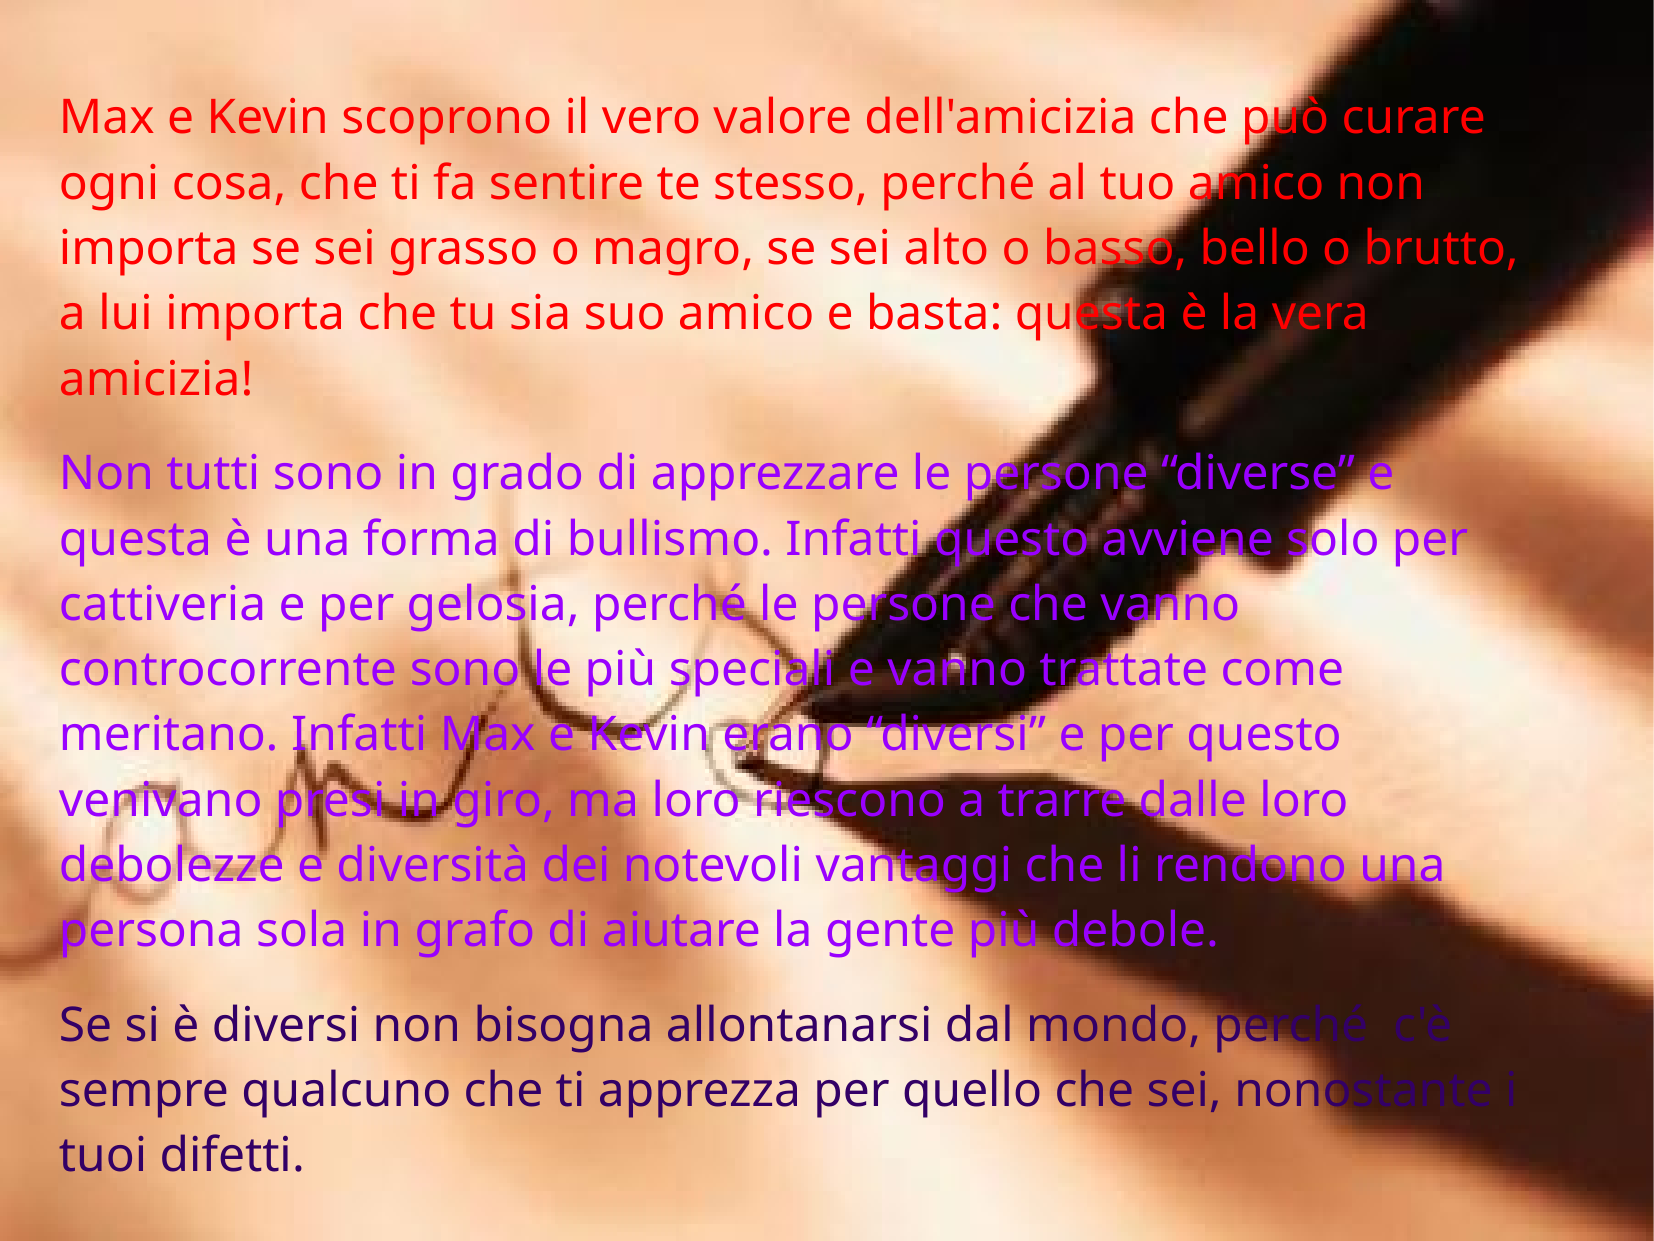

# Max e Kevin scoprono il vero valore dell'amicizia che può curare ogni cosa, che ti fa sentire te stesso, perché al tuo amico non importa se sei grasso o magro, se sei alto o basso, bello o brutto, a lui importa che tu sia suo amico e basta: questa è la vera amicizia!
Non tutti sono in grado di apprezzare le persone “diverse” e questa è una forma di bullismo. Infatti questo avviene solo per cattiveria e per gelosia, perché le persone che vanno controcorrente sono le più speciali e vanno trattate come meritano. Infatti Max e Kevin erano “diversi” e per questo venivano presi in giro, ma loro riescono a trarre dalle loro debolezze e diversità dei notevoli vantaggi che li rendono una persona sola in grafo di aiutare la gente più debole.
Se si è diversi non bisogna allontanarsi dal mondo, perché c'è sempre qualcuno che ti apprezza per quello che sei, nonostante i tuoi difetti.